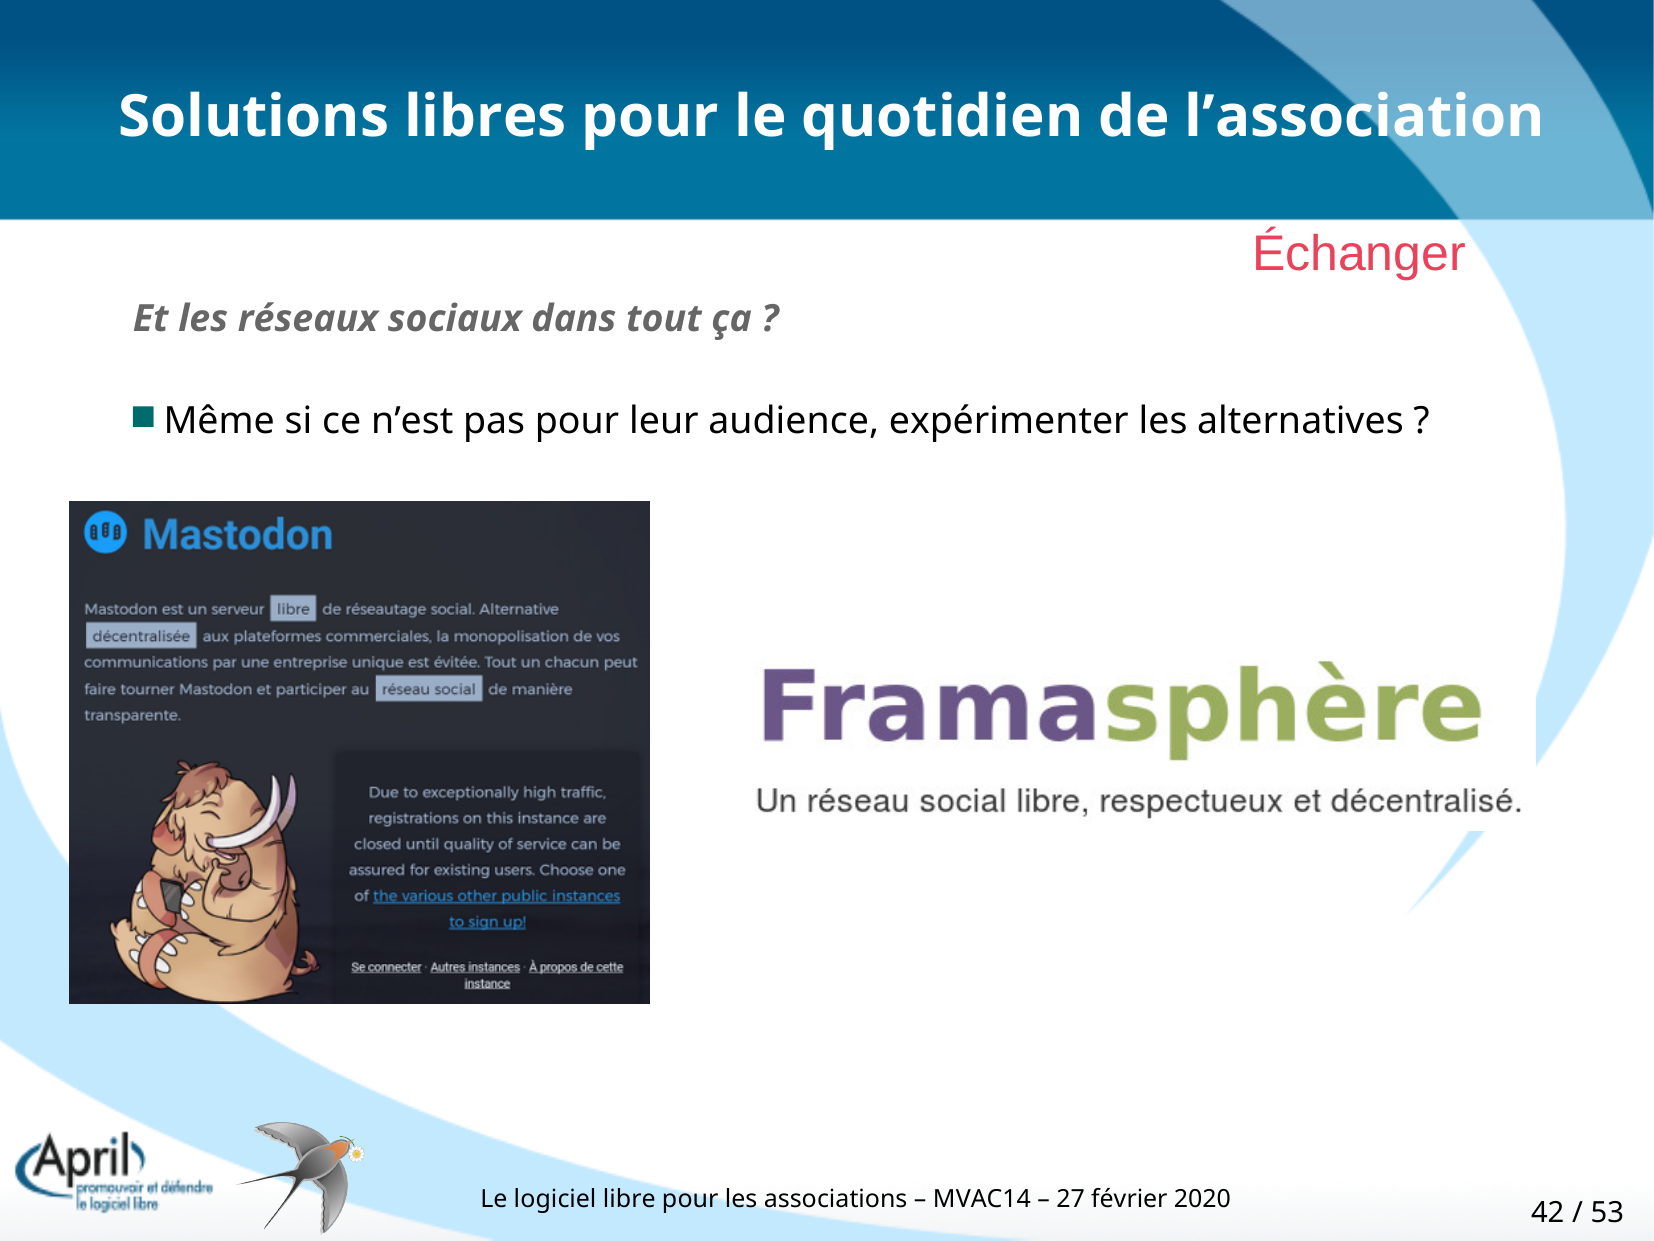

Solutions libres pour le quotidien de l’association
Échanger
Et les réseaux sociaux dans tout ça ?
 Même si ce n’est pas pour leur audience, expérimenter les alternatives ?
42
POSS 2018